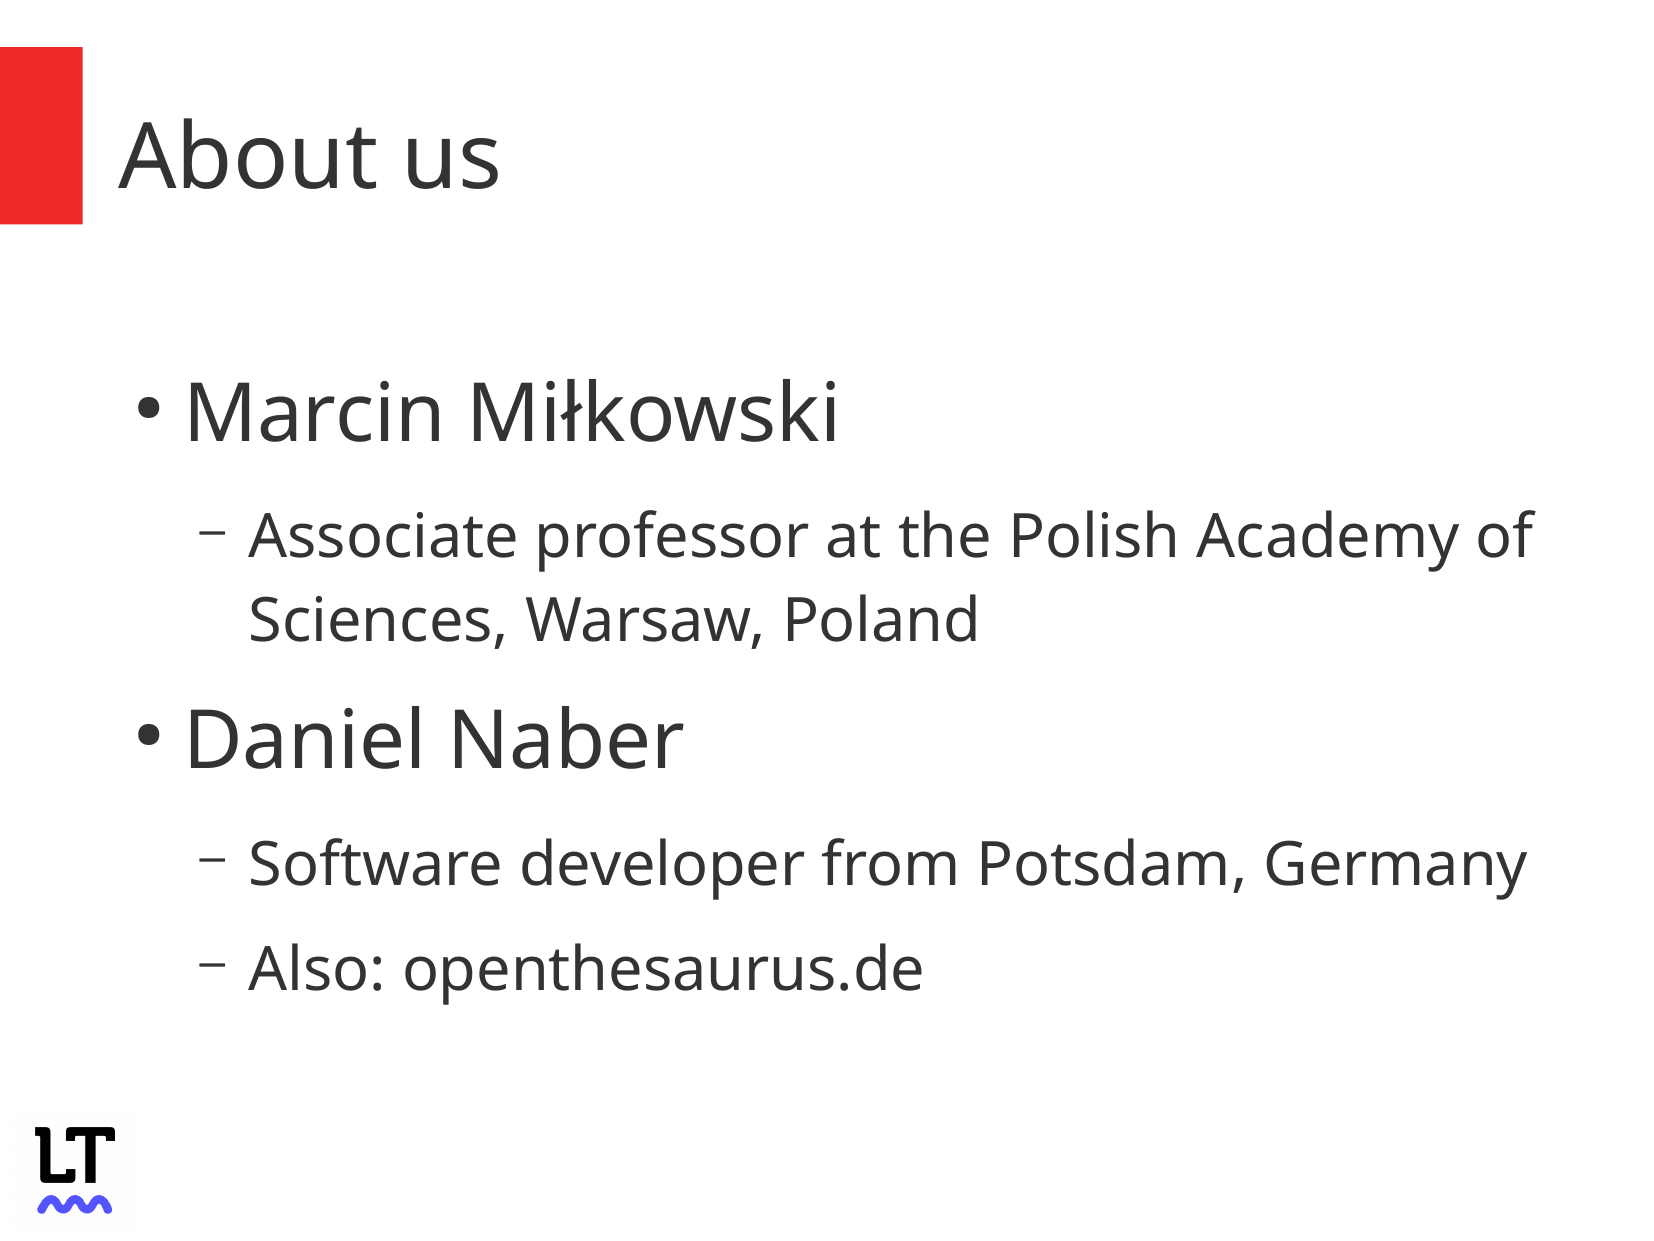

# About us
Marcin Miłkowski
Associate professor at the Polish Academy of Sciences, Warsaw, Poland
Daniel Naber
Software developer from Potsdam, Germany
Also: openthesaurus.de